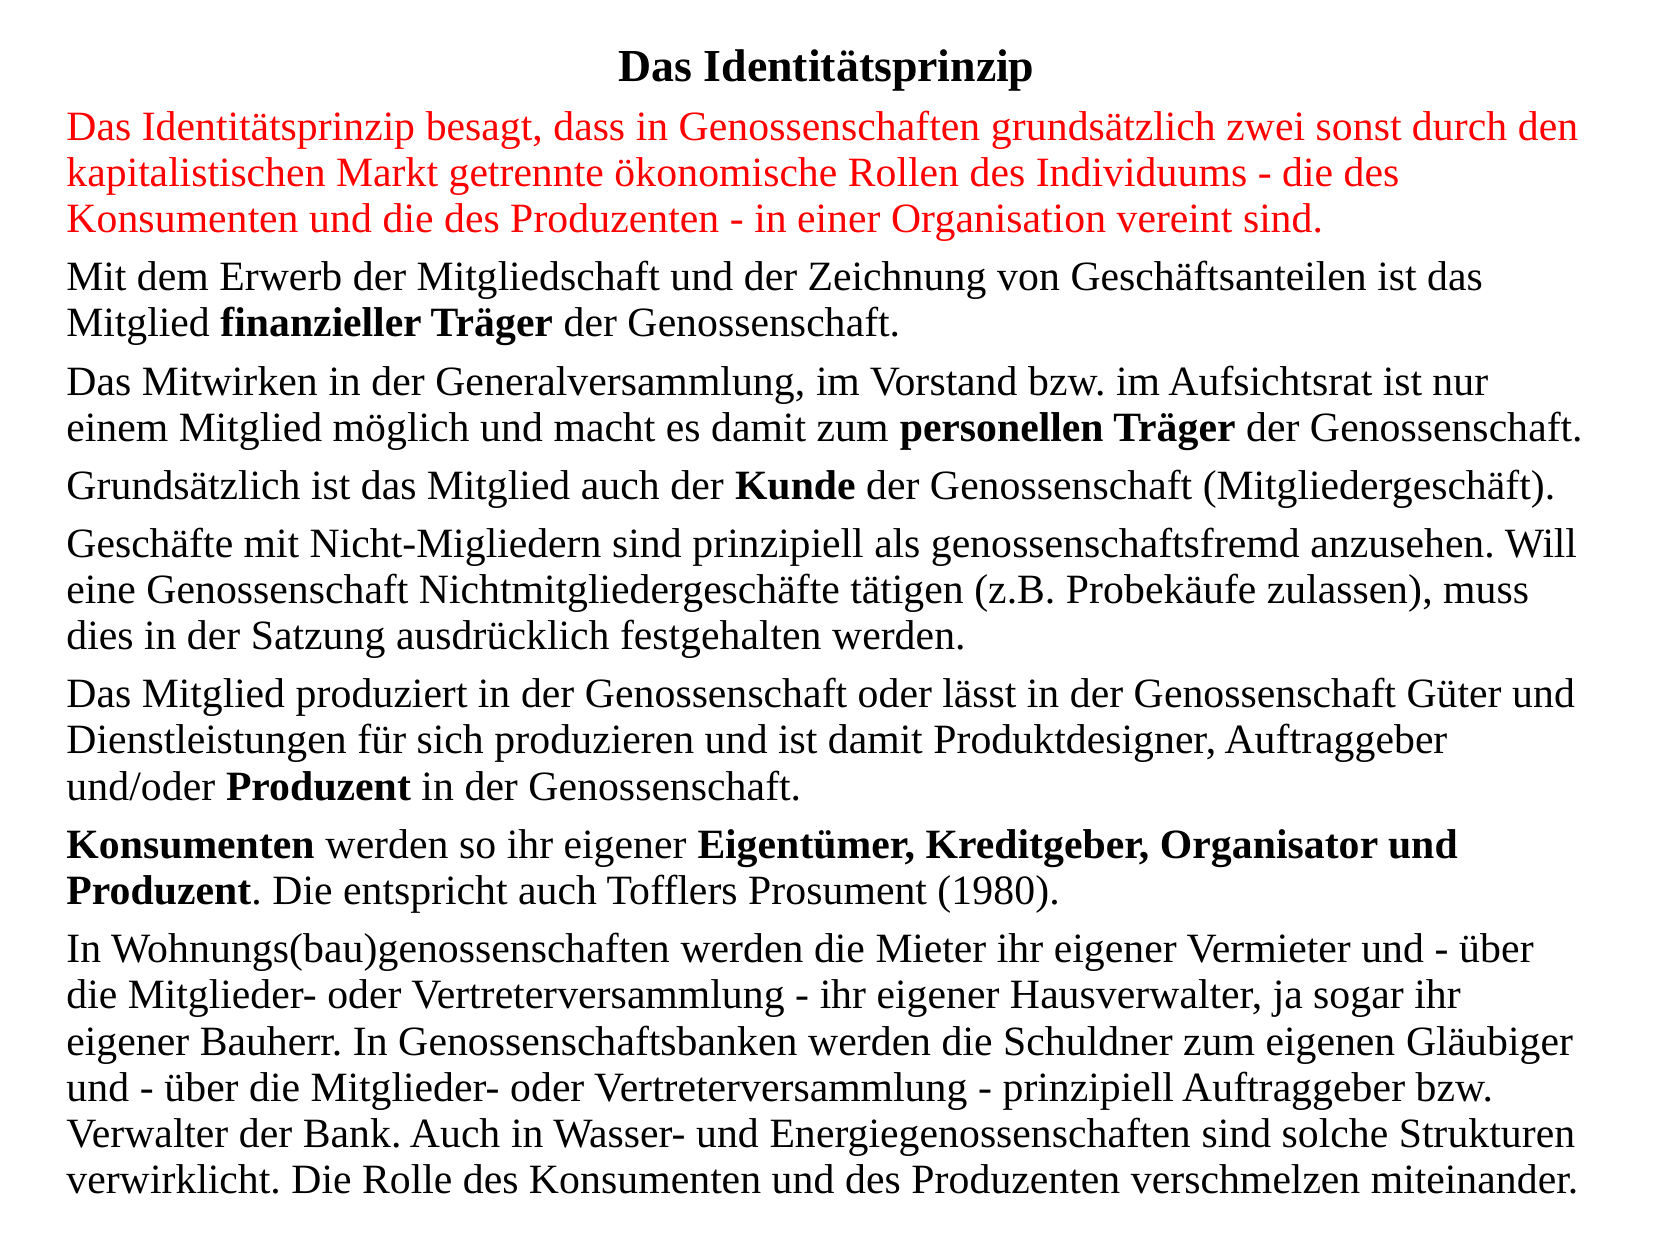

Das Identitätsprinzip
Das Identitätsprinzip besagt, dass in Genossenschaften grundsätzlich zwei sonst durch den kapitalistischen Markt getrennte ökonomische Rollen des Individuums - die des Konsumenten und die des Produzenten - in einer Organisation vereint sind.
Mit dem Erwerb der Mitgliedschaft und der Zeichnung von Geschäftsanteilen ist das Mitglied finanzieller Träger der Genossenschaft.
Das Mitwirken in der Generalversammlung, im Vorstand bzw. im Aufsichtsrat ist nur einem Mitglied möglich und macht es damit zum personellen Träger der Genossenschaft.
Grundsätzlich ist das Mitglied auch der Kunde der Genossenschaft (Mitgliedergeschäft).
Geschäfte mit Nicht-Migliedern sind prinzipiell als genossenschaftsfremd anzusehen. Will eine Genossenschaft Nichtmitgliedergeschäfte tätigen (z.B. Probekäufe zulassen), muss dies in der Satzung ausdrücklich festgehalten werden.
Das Mitglied produziert in der Genossenschaft oder lässt in der Genossenschaft Güter und Dienstleistungen für sich produzieren und ist damit Produktdesigner, Auftraggeber und/oder Produzent in der Genossenschaft.
Konsumenten werden so ihr eigener Eigentümer, Kreditgeber, Organisator und Produzent. Die entspricht auch Tofflers Prosument (1980).
In Wohnungs(bau)genossenschaften werden die Mieter ihr eigener Vermieter und - über die Mitglieder- oder Vertreterversammlung - ihr eigener Hausverwalter, ja sogar ihr eigener Bauherr. In Genossenschaftsbanken werden die Schuldner zum eigenen Gläubiger und - über die Mitglieder- oder Vertreterversammlung - prinzipiell Auftraggeber bzw. Verwalter der Bank. Auch in Wasser- und Energiegenossenschaften sind solche Strukturen verwirklicht. Die Rolle des Konsumenten und des Produzenten verschmelzen miteinander.